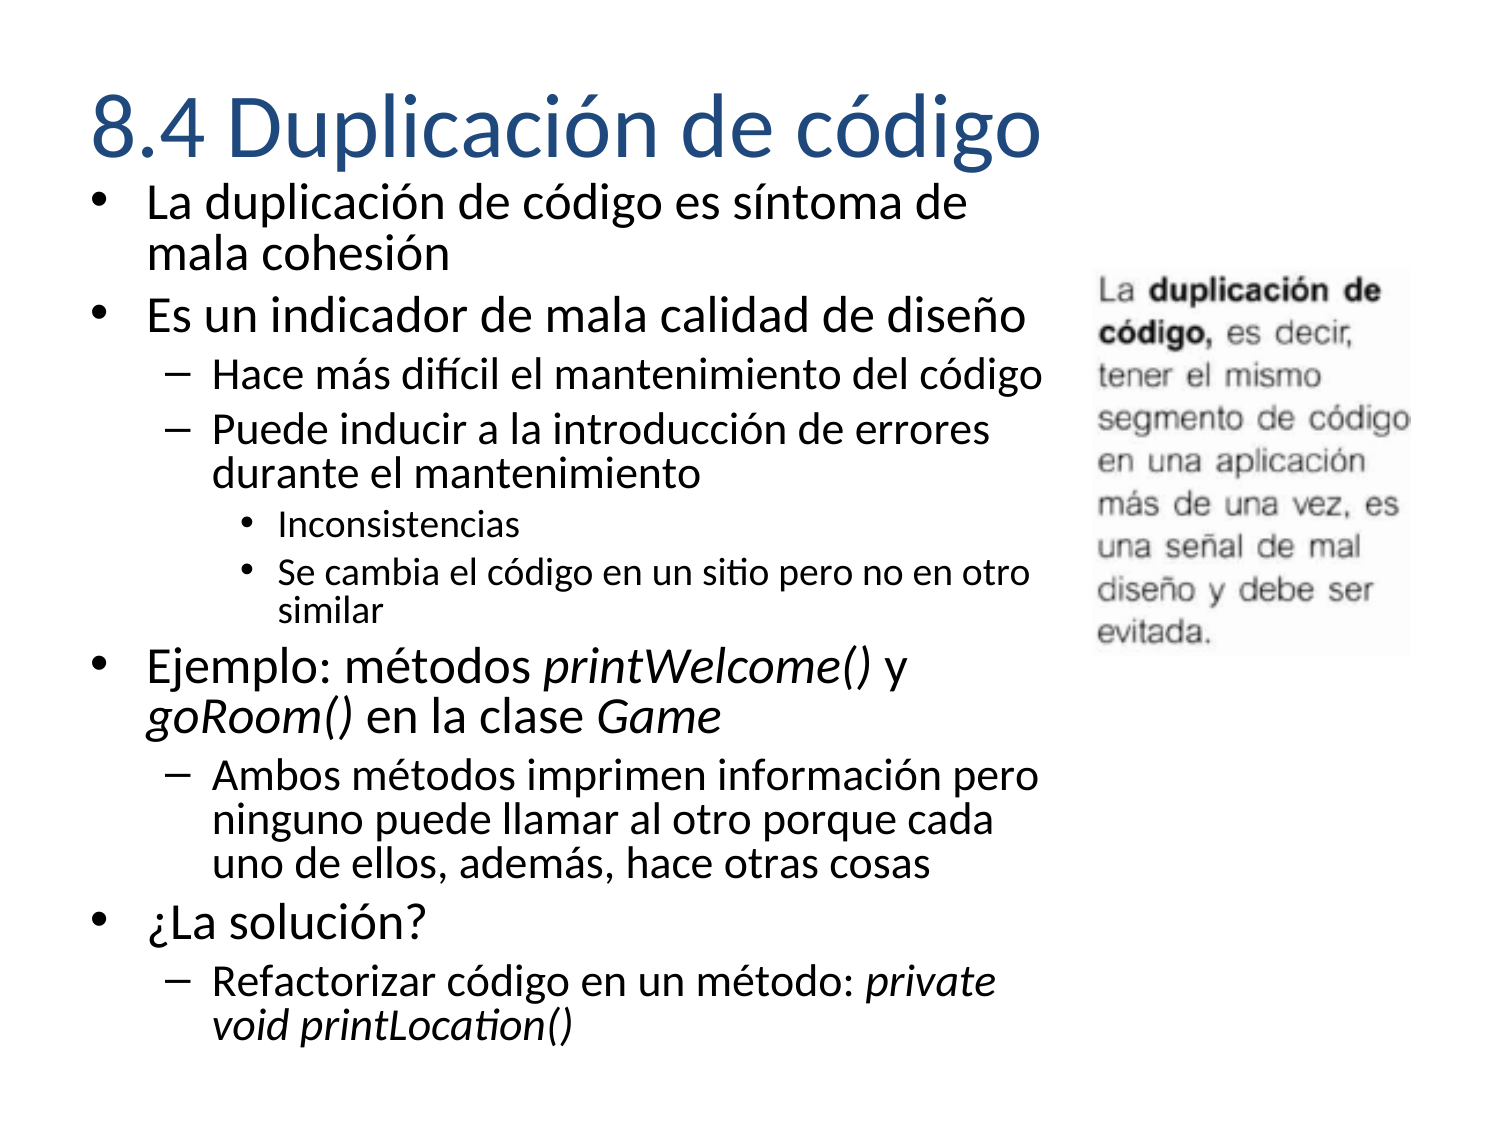

# 8.4 Duplicación de código
La duplicación de código es síntoma de mala cohesión
Es un indicador de mala calidad de diseño
Hace más difícil el mantenimiento del código
Puede inducir a la introducción de errores durante el mantenimiento
Inconsistencias
Se cambia el código en un sitio pero no en otro similar
Ejemplo: métodos printWelcome() y goRoom() en la clase Game
Ambos métodos imprimen información pero ninguno puede llamar al otro porque cada uno de ellos, además, hace otras cosas
¿La solución?
Refactorizar código en un método: private void printLocation()